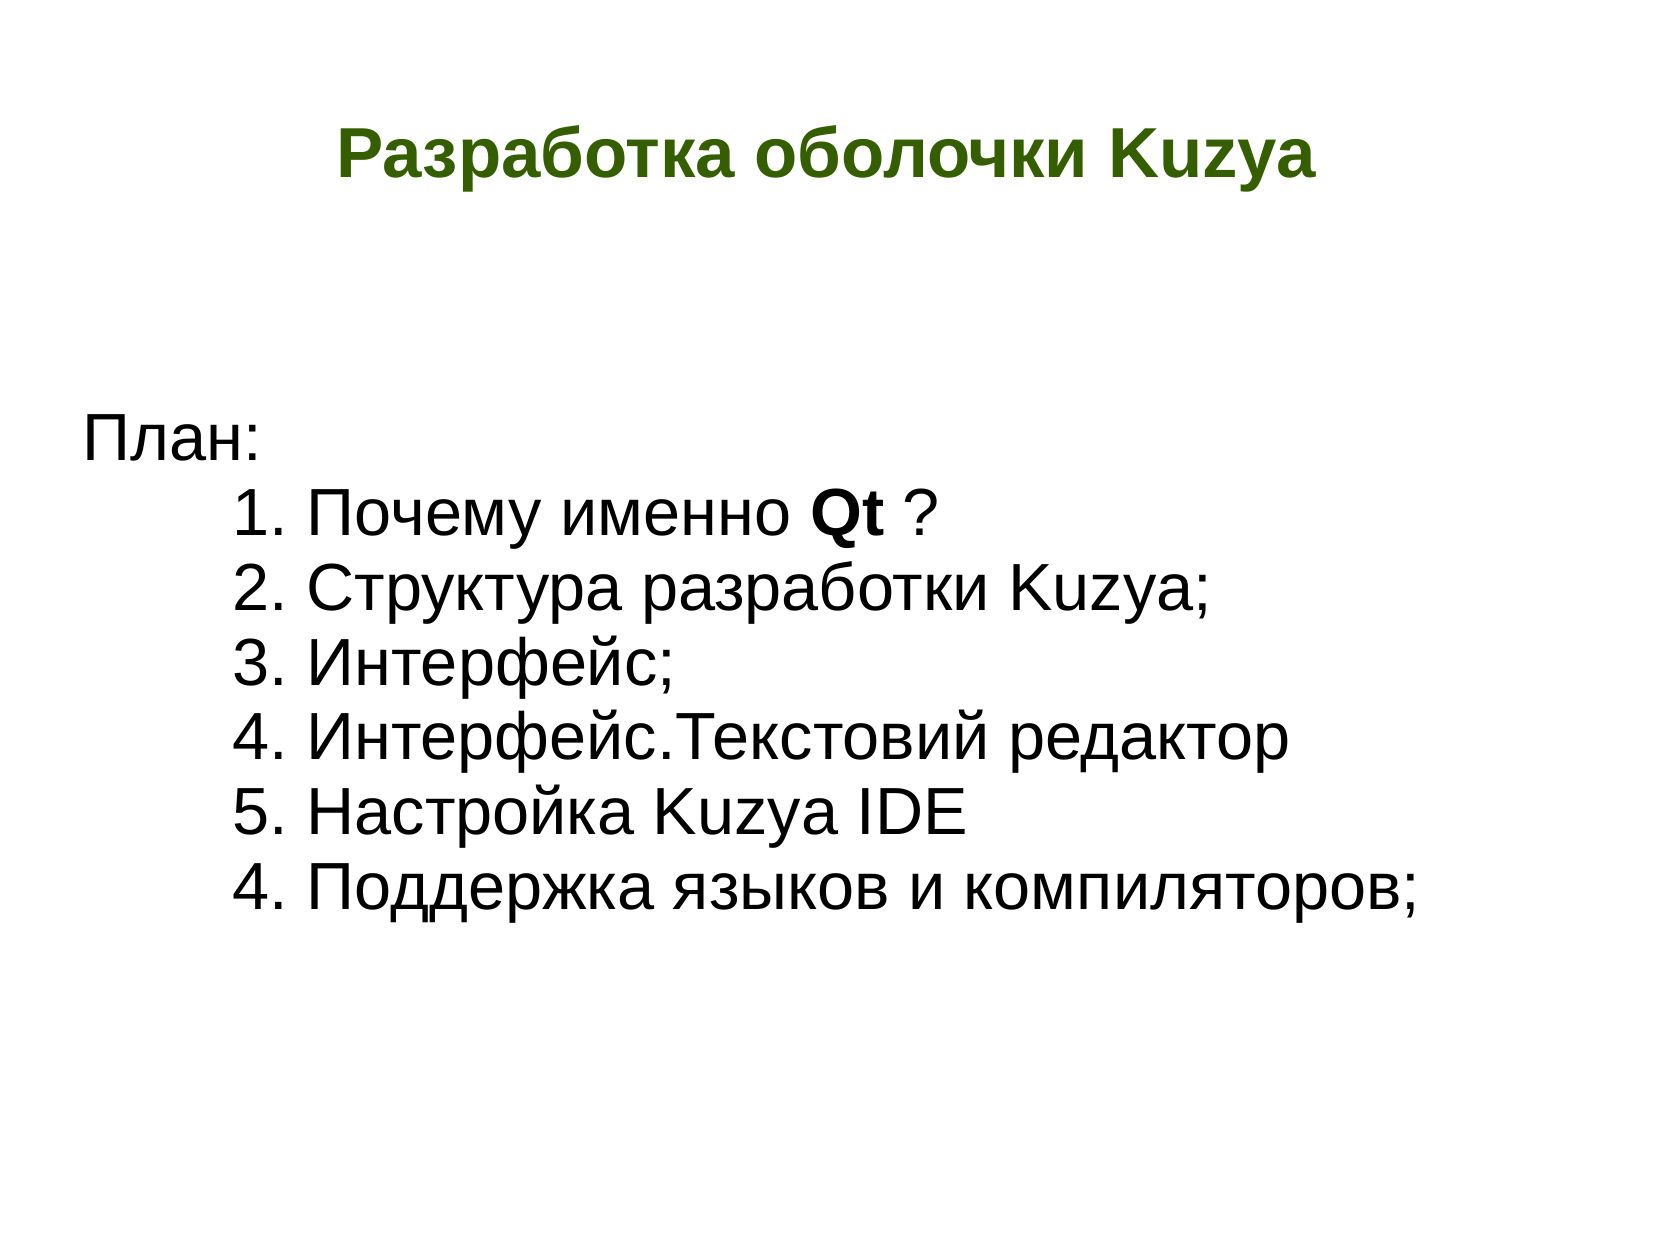

# Разработка оболочки Kuzya
План:
		1. Почему именно Qt ?
		2. Структура разработки Kuzya;
		3. Интерфейс;
		4. Интерфейс.Текстовий редактор
		5. Настройка Kuzya IDE
		4. Поддержка языков и компиляторов;